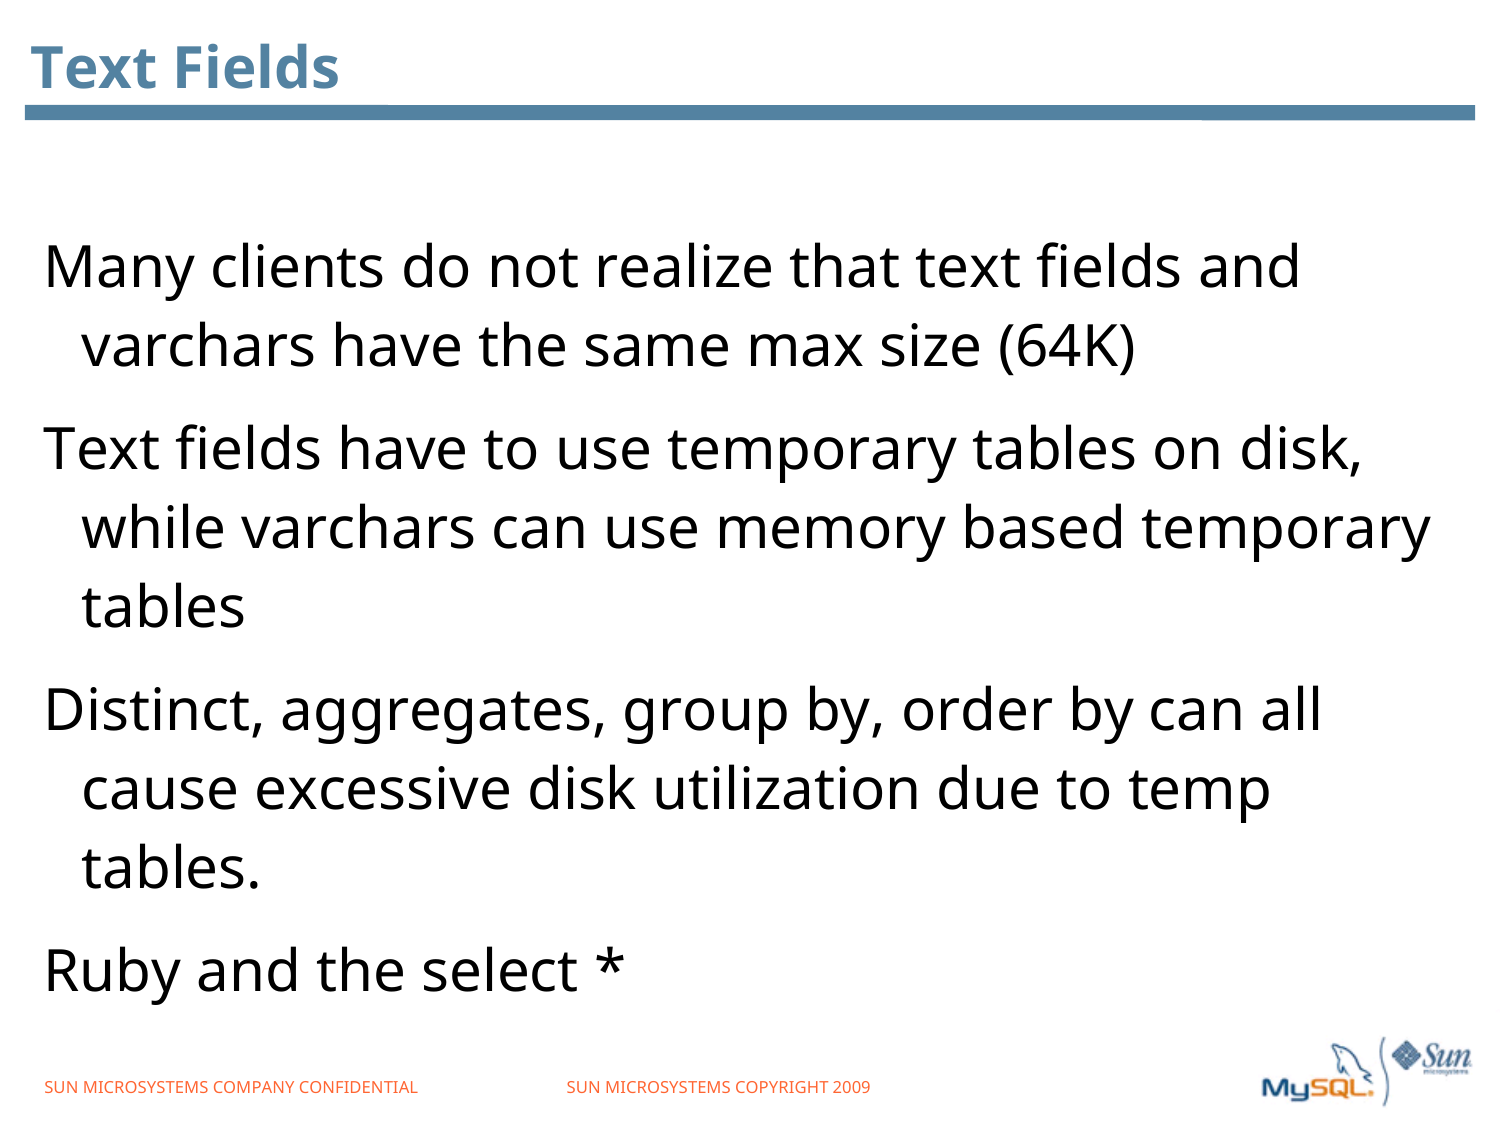

# Text Fields
Many clients do not realize that text fields and varchars have the same max size (64K)‏
Text fields have to use temporary tables on disk, while varchars can use memory based temporary tables
Distinct, aggregates, group by, order by can all cause excessive disk utilization due to temp tables.
Ruby and the select *